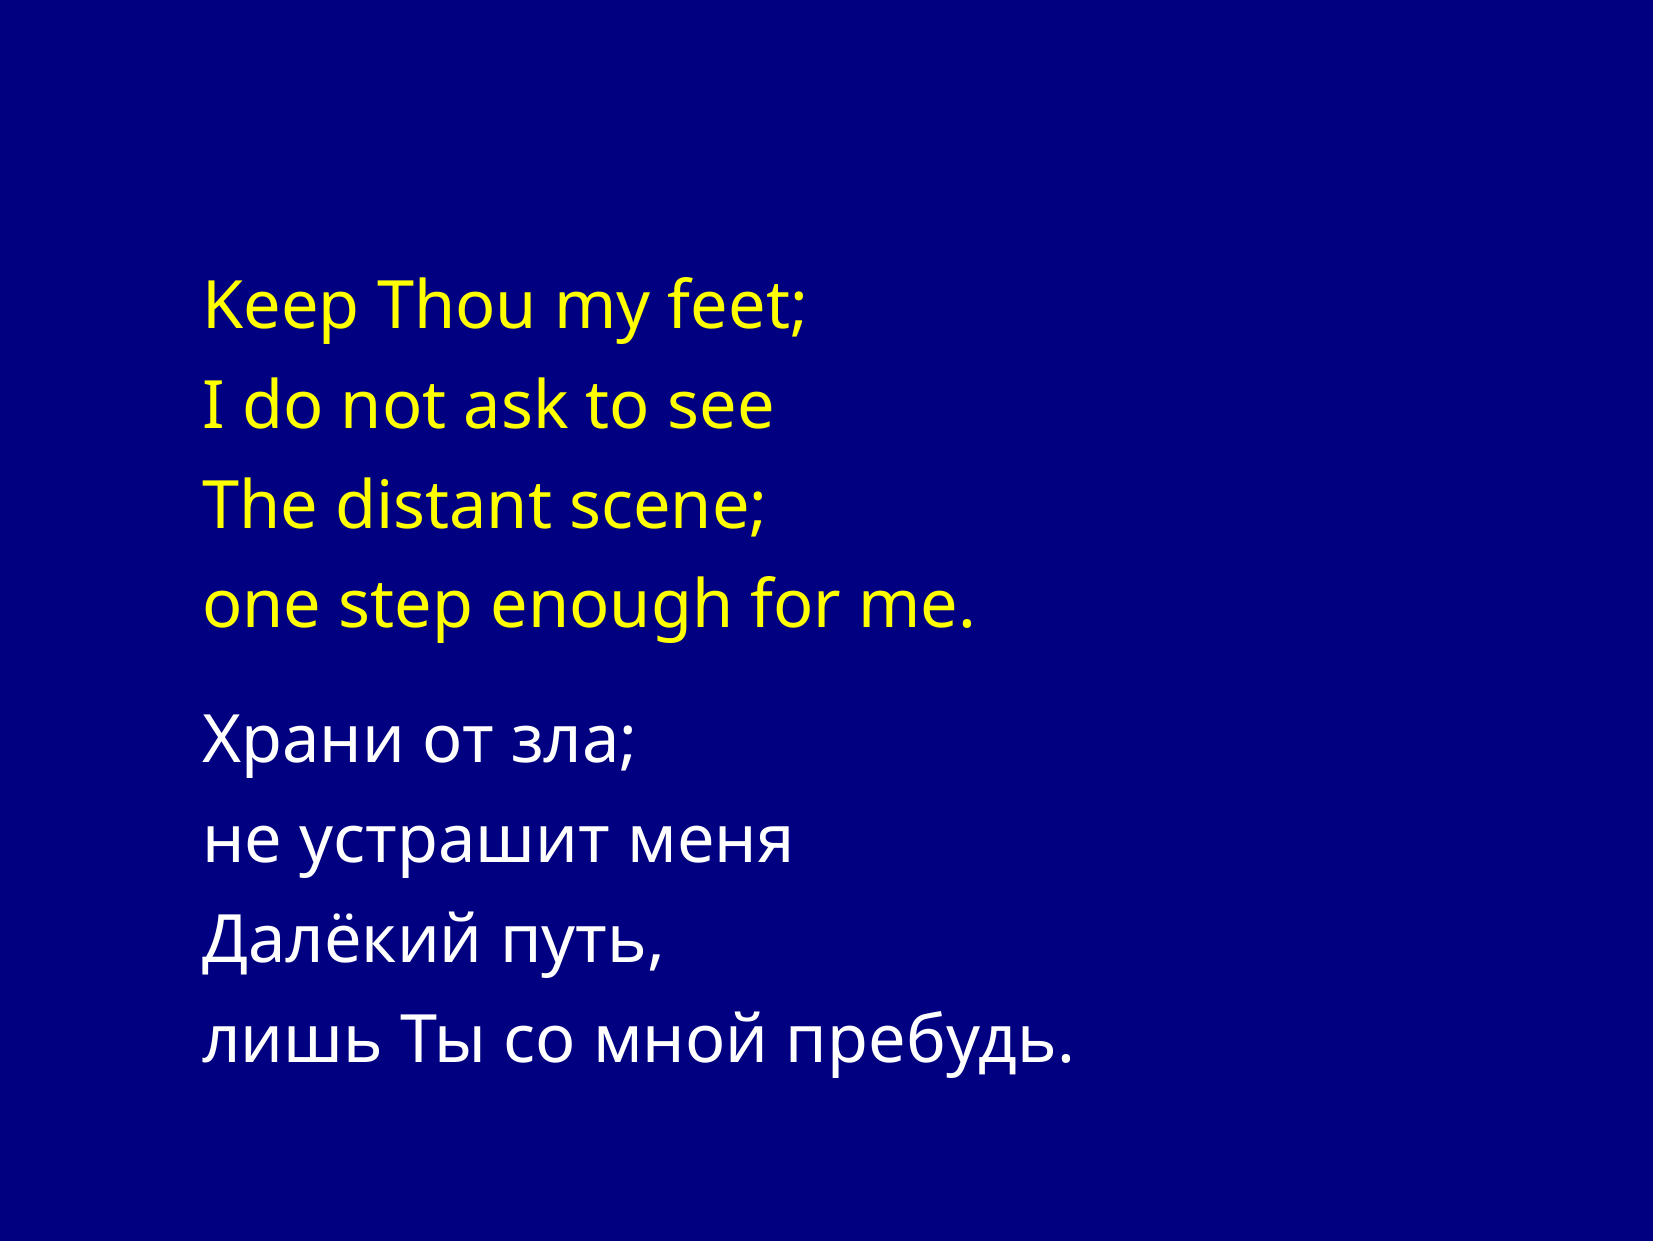

Keep Thou my feet;
	I do not ask to see
	The distant scene;
	one step enough for me.
	Храни от зла;
	не устрашит меня
	Далёкий путь,
	лишь Ты со мной пребудь.